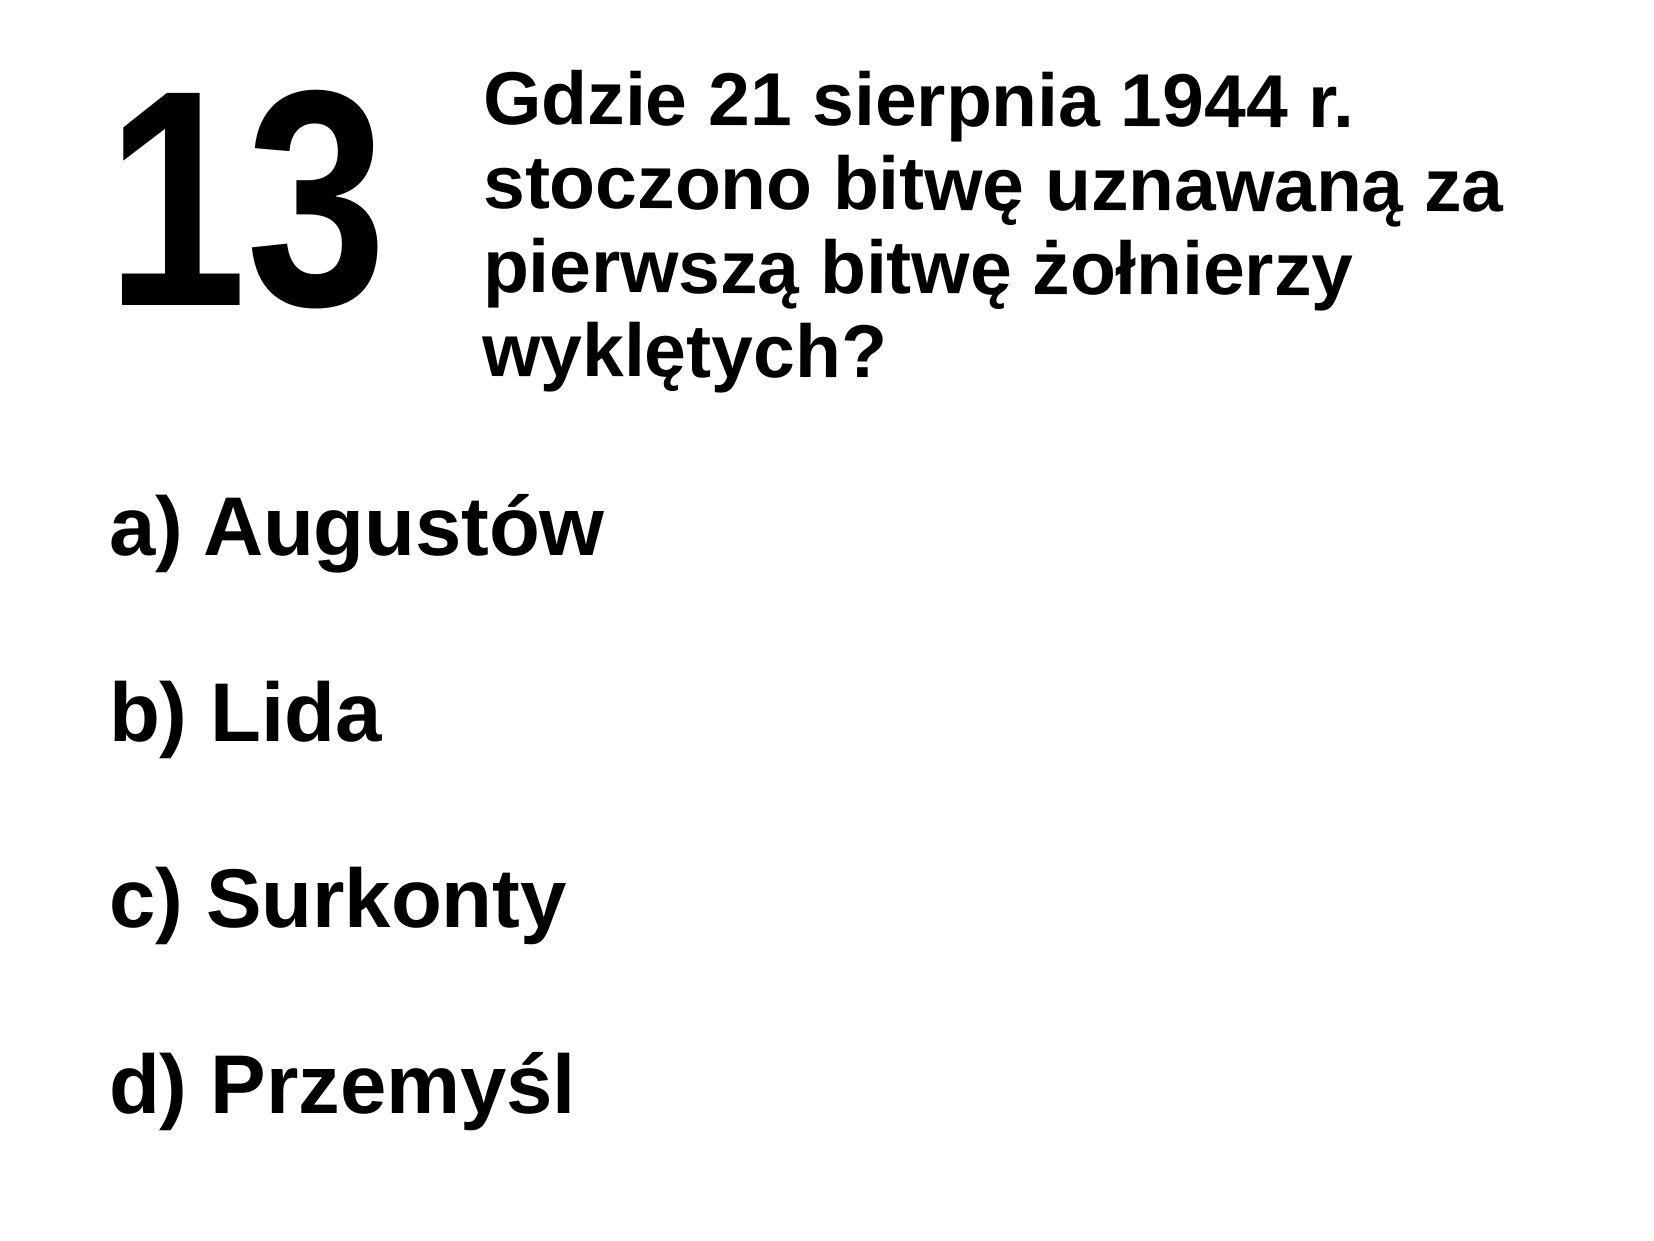

13
Gdzie 21 sierpnia 1944 r. stoczono bitwę uznawaną za pierwszą bitwę żołnierzy wyklętych?
a) Augustów
b) Lida
c) Surkonty
d) Przemyśl